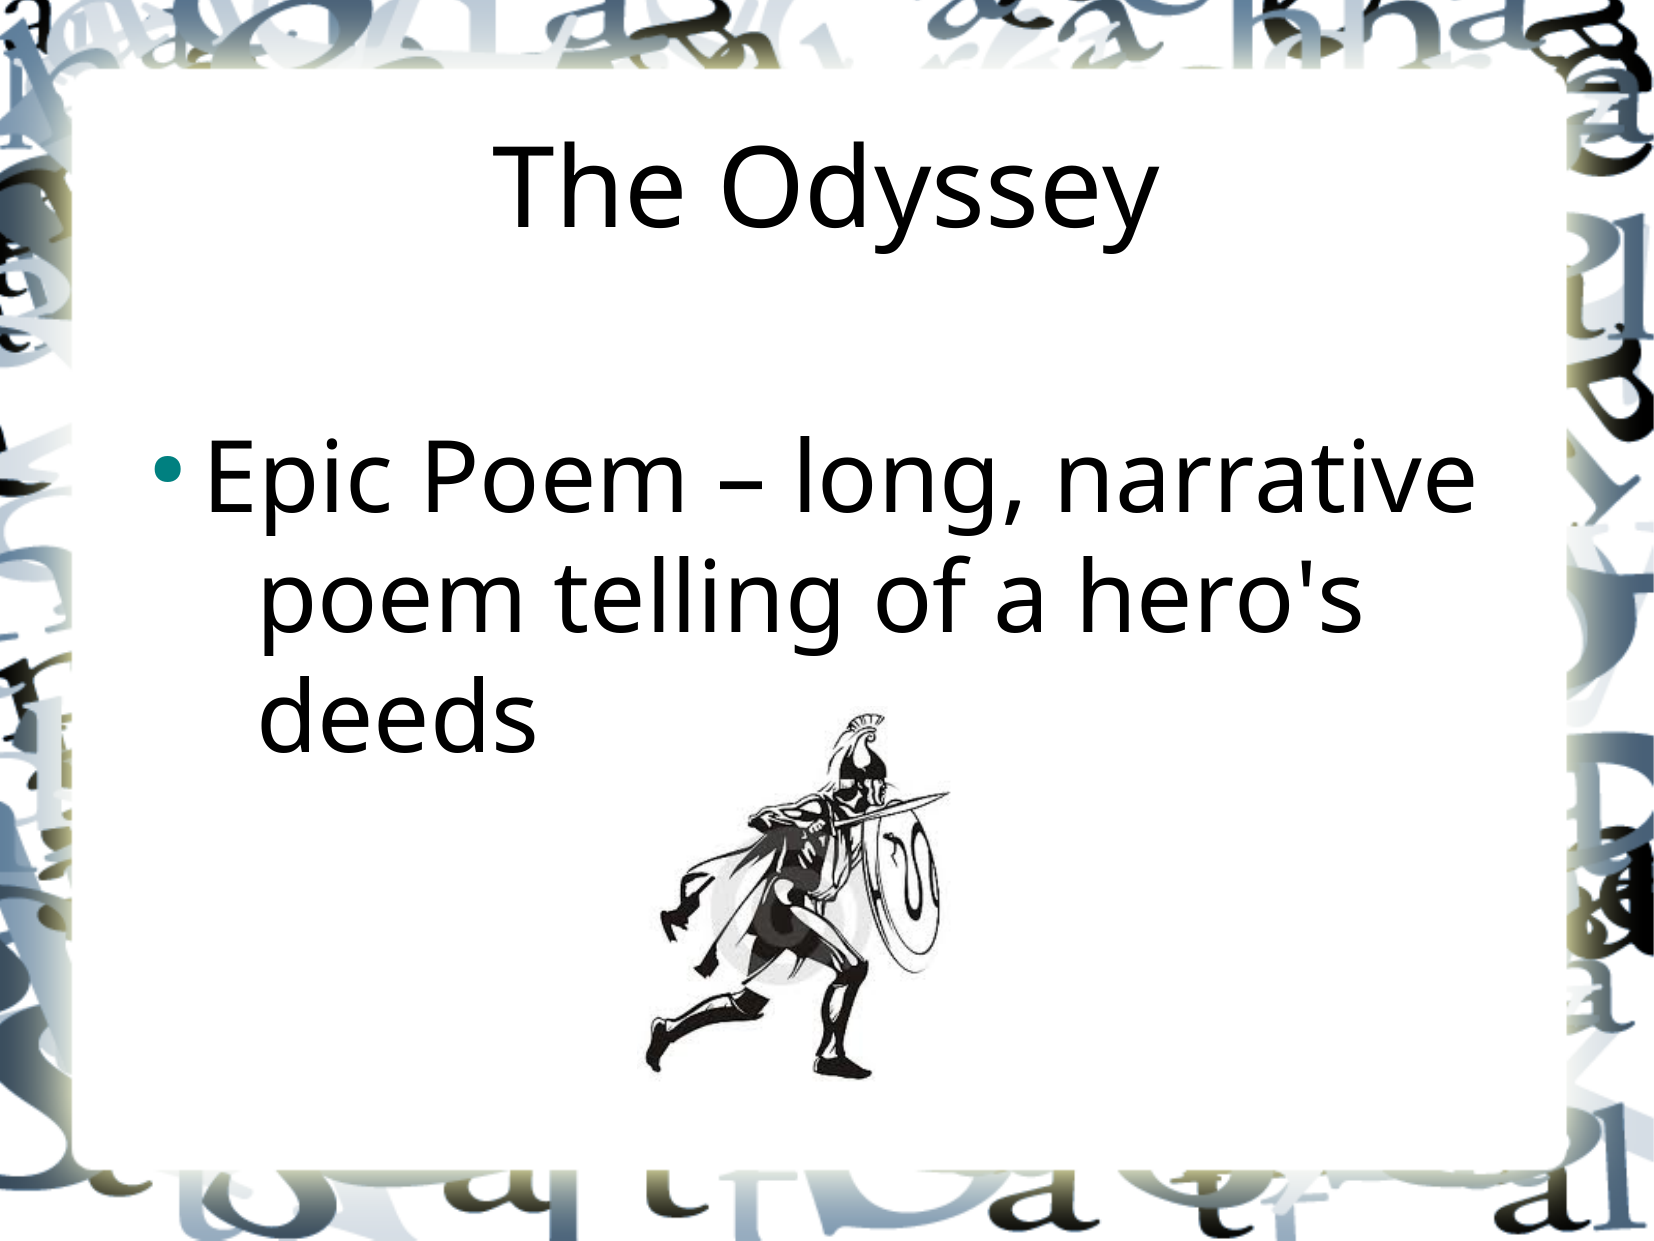

# The Odyssey
Epic Poem – long, narrative poem telling of a hero's deeds